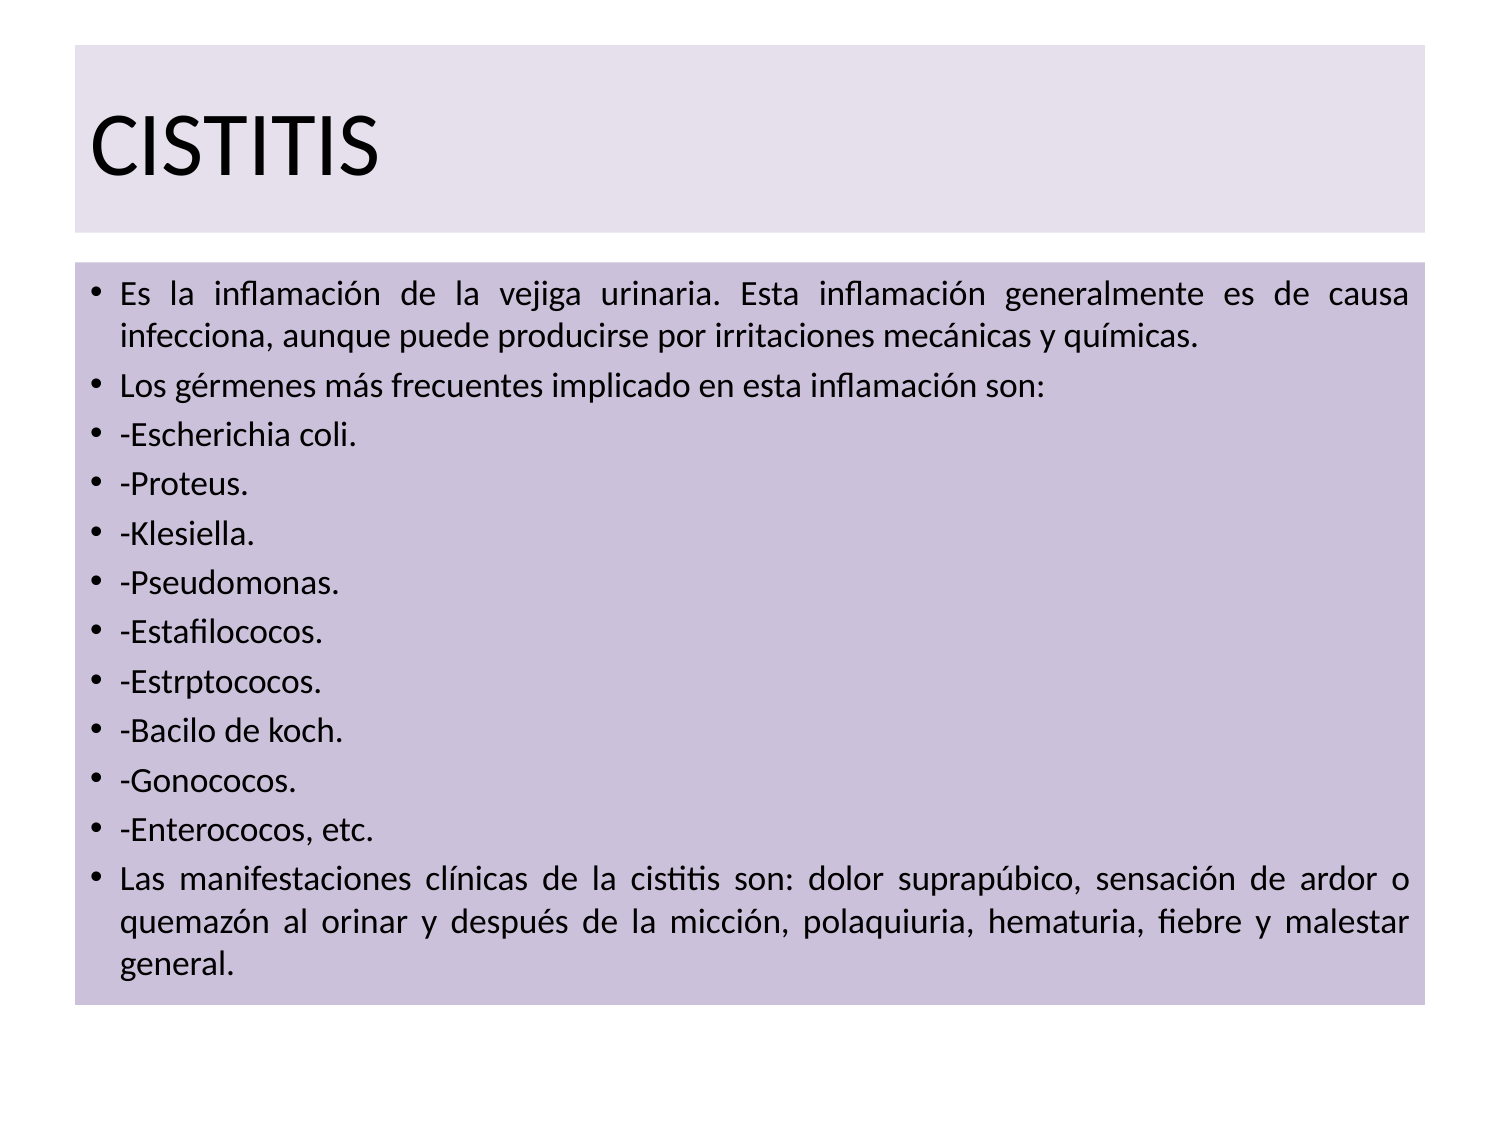

# CISTITIS
Es la inflamación de la vejiga urinaria. Esta inflamación generalmente es de causa infecciona, aunque puede producirse por irritaciones mecánicas y químicas.
Los gérmenes más frecuentes implicado en esta inflamación son:
-Escherichia coli.
-Proteus.
-Klesiella.
-Pseudomonas.
-Estafilococos.
-Estrptococos.
-Bacilo de koch.
-Gonococos.
-Enterococos, etc.
Las manifestaciones clínicas de la cistitis son: dolor suprapúbico, sensación de ardor o quemazón al orinar y después de la micción, polaquiuria, hematuria, fiebre y malestar general.